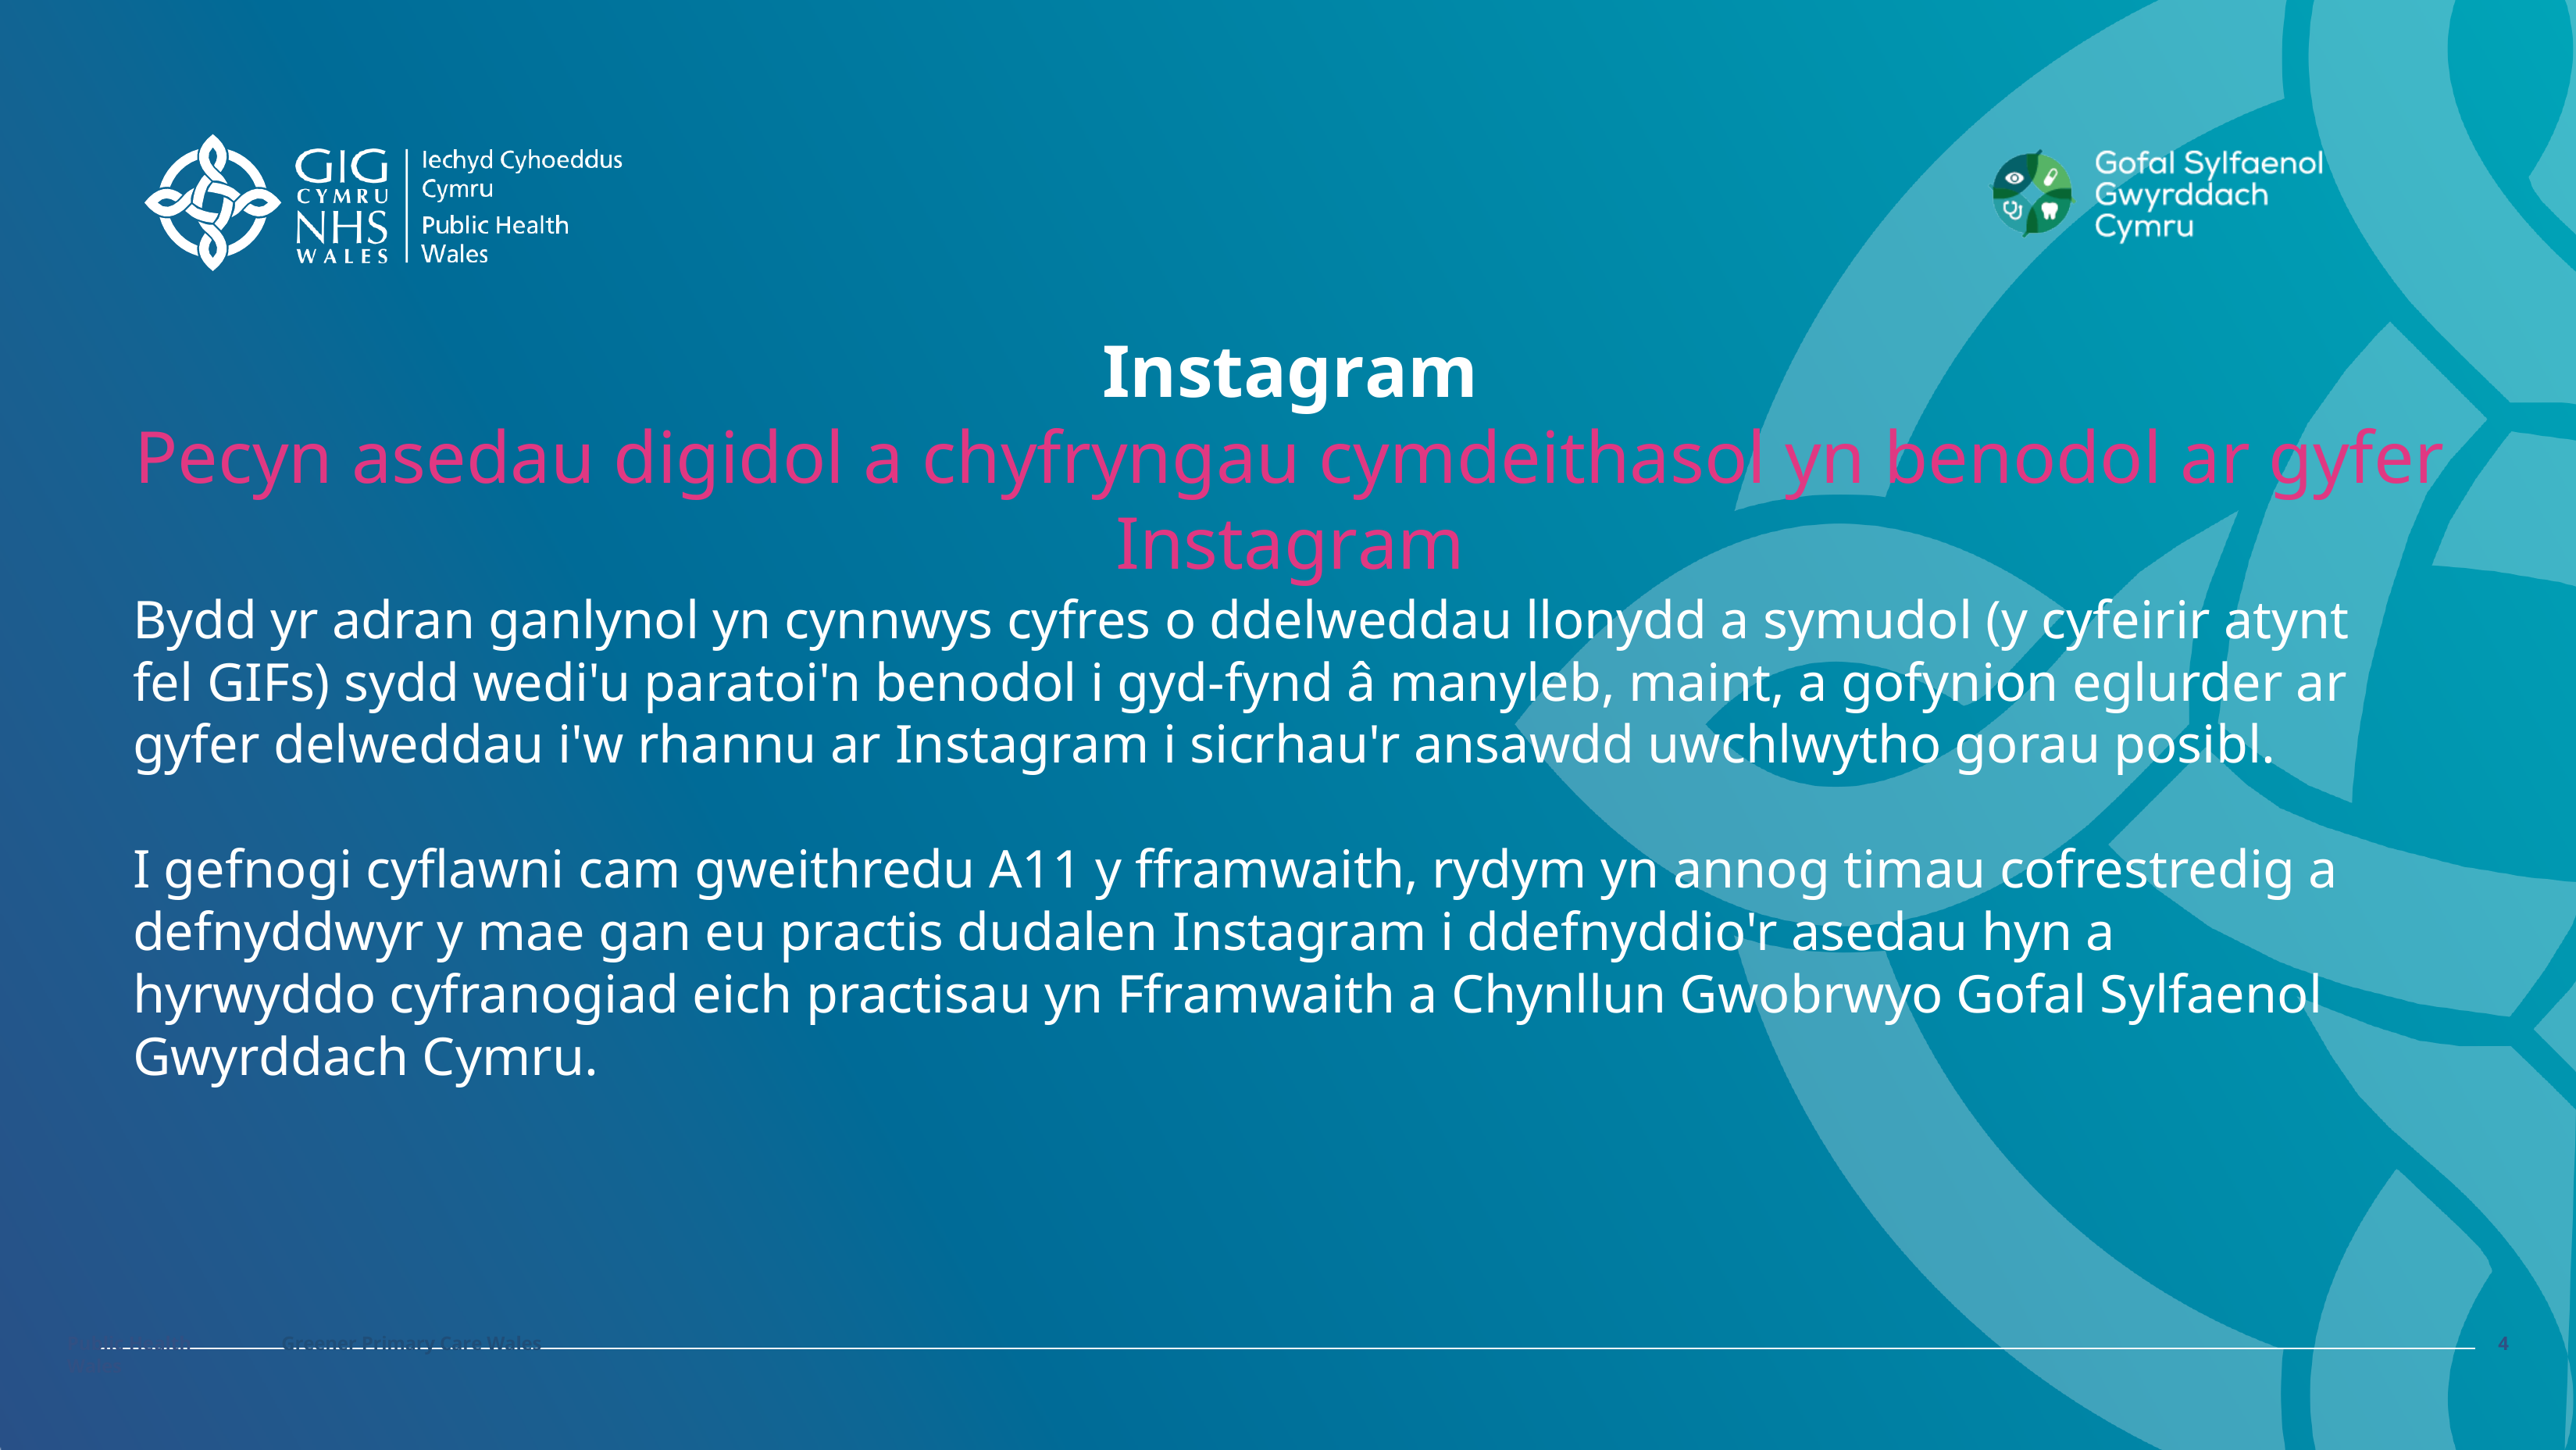

# Instagram Pecyn asedau digidol a chyfryngau cymdeithasol yn benodol ar gyfer Instagram
Bydd yr adran ganlynol yn cynnwys cyfres o ddelweddau llonydd a symudol (y cyfeirir atynt fel GIFs) sydd wedi'u paratoi'n benodol i gyd-fynd â manyleb, maint, a gofynion eglurder ar gyfer delweddau i'w rhannu ar Instagram i sicrhau'r ansawdd uwchlwytho gorau posibl.
I gefnogi cyflawni cam gweithredu A11 y fframwaith, rydym yn annog timau cofrestredig a defnyddwyr y mae gan eu practis dudalen Instagram i ddefnyddio'r asedau hyn a hyrwyddo cyfranogiad eich practisau yn Fframwaith a Chynllun Gwobrwyo Gofal Sylfaenol Gwyrddach Cymru.
Public Health Wales
Greener Primary Care Wales